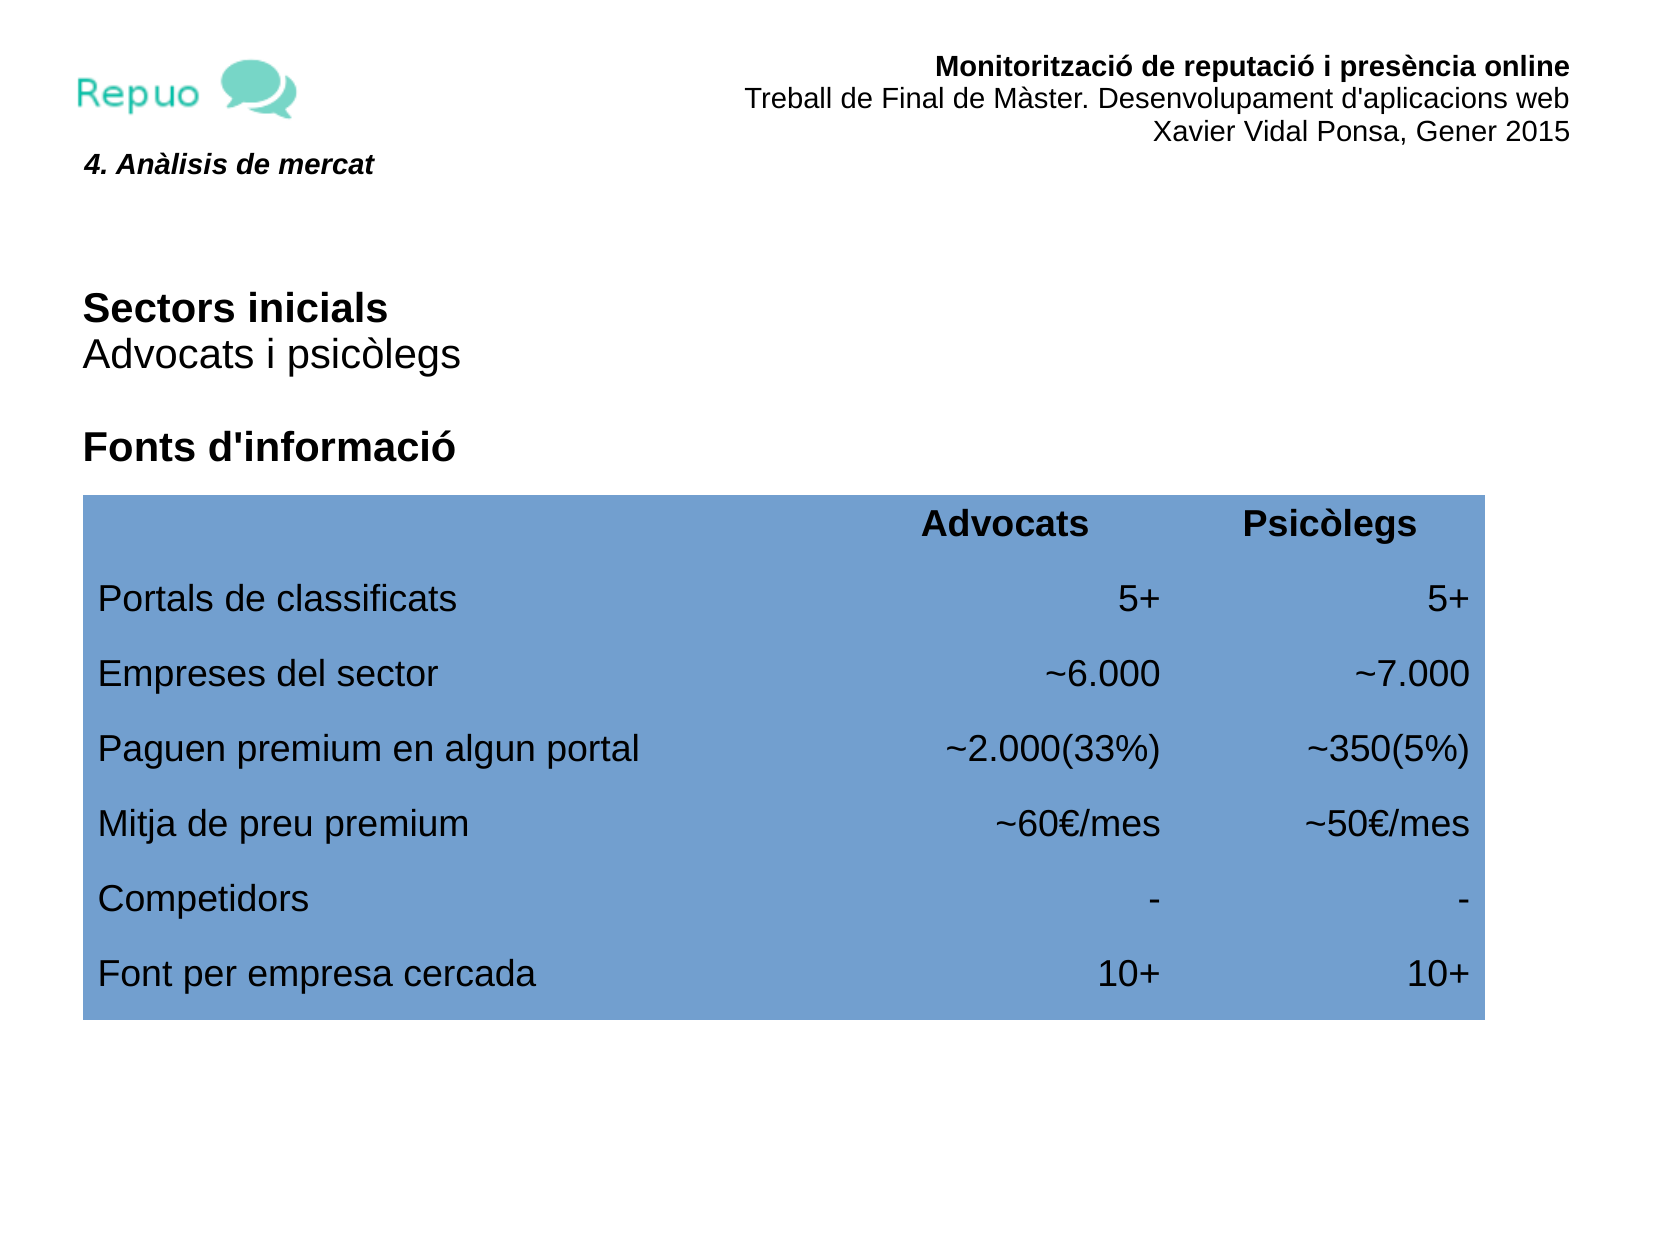

# Monitorització de reputació i presència online Treball de Final de Màster. Desenvolupament d'aplicacions web Xavier Vidal Ponsa, Gener 2015 4. Anàlisis de mercat
Sectors inicials
Advocats i psicòlegs
Fonts d'informació
| | Advocats | Psicòlegs |
| --- | --- | --- |
| Portals de classificats | 5+ | 5+ |
| Empreses del sector | ~6.000 | ~7.000 |
| Paguen premium en algun portal | ~2.000(33%) | ~350(5%) |
| Mitja de preu premium | ~60€/mes | ~50€/mes |
| Competidors | - | - |
| Font per empresa cercada | 10+ | 10+ |